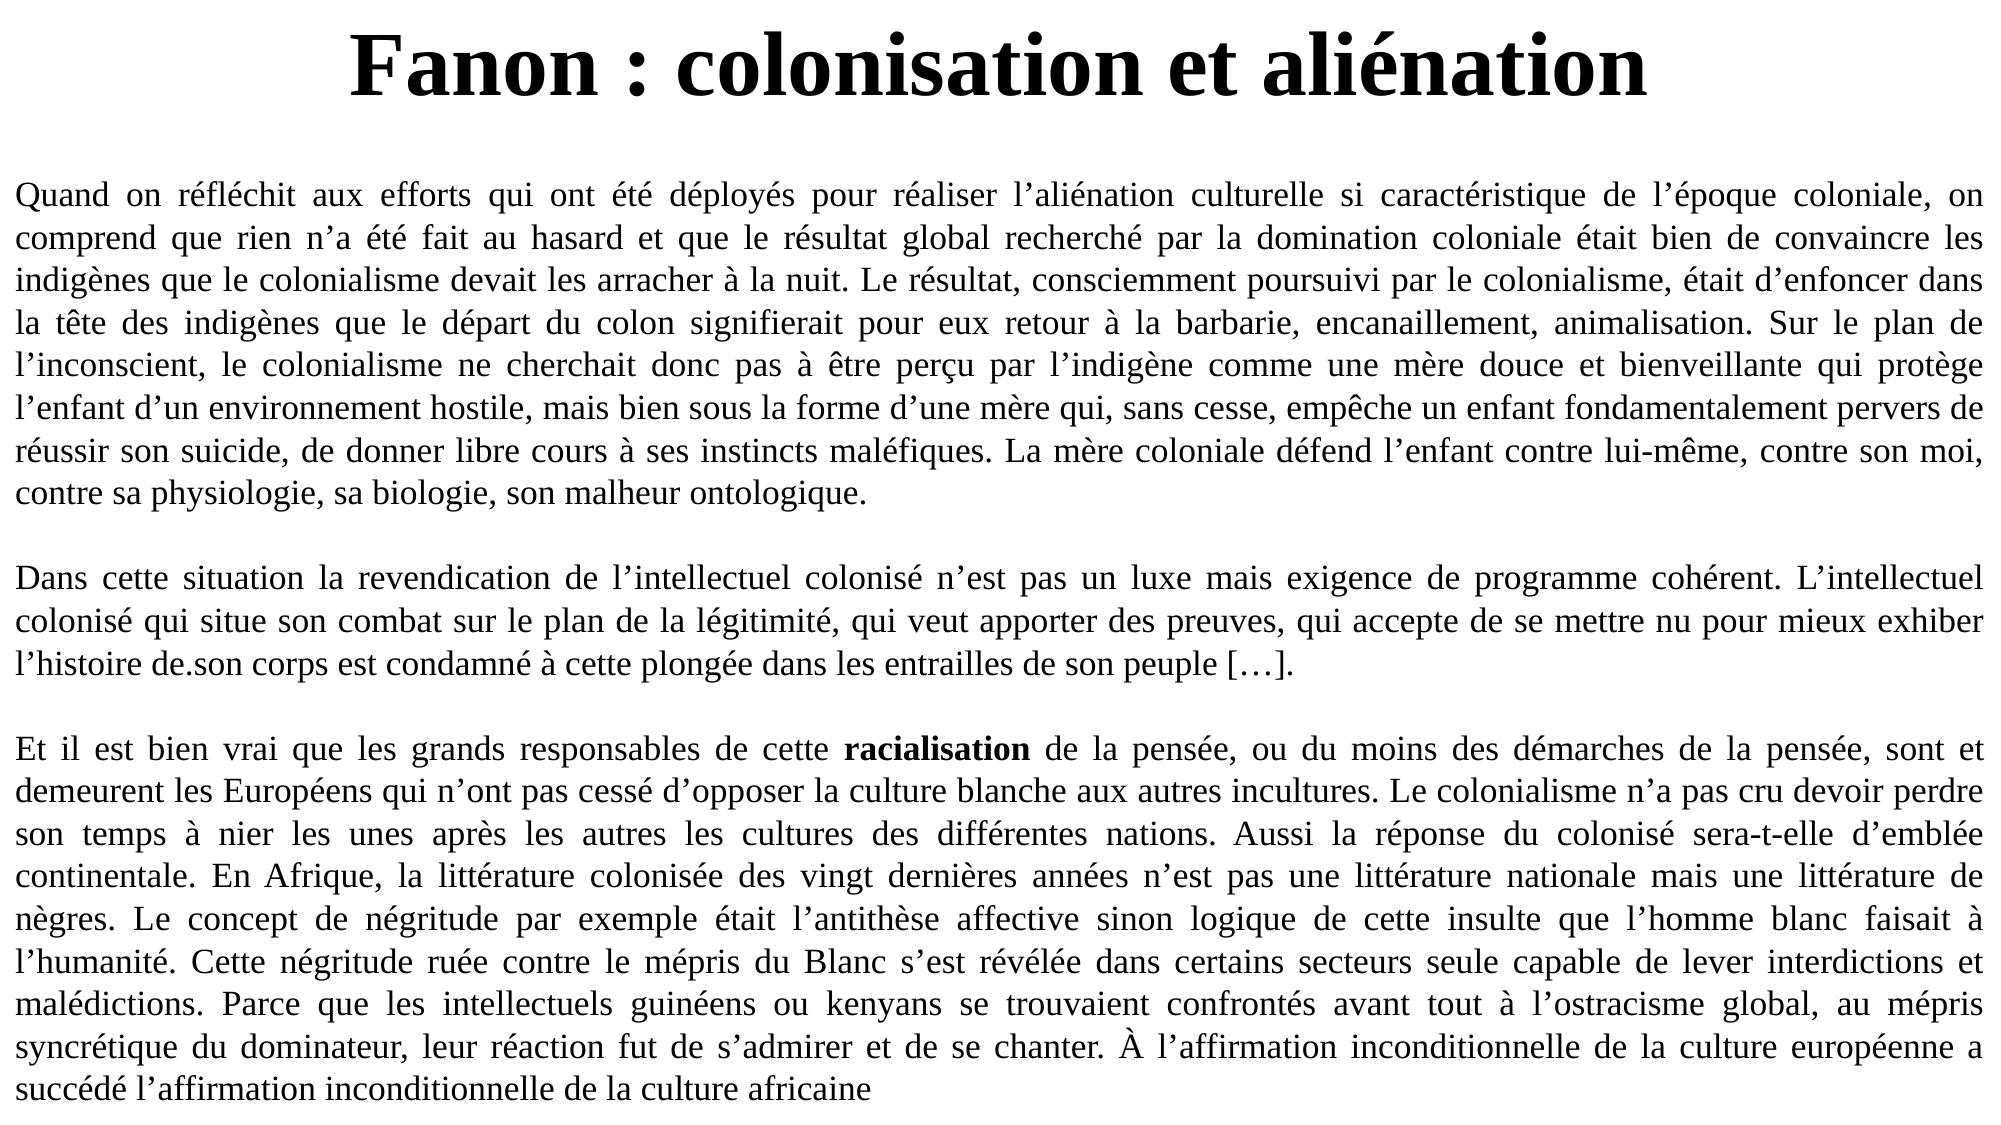

# Fanon : colonisation et aliénation
Quand on réfléchit aux efforts qui ont été déployés pour réaliser l’aliénation culturelle si caractéristique de l’époque coloniale, on comprend que rien n’a été fait au hasard et que le résultat global recherché par la domination coloniale était bien de convaincre les indigènes que le colonialisme devait les arracher à la nuit. Le résultat, consciemment poursuivi par le colonialisme, était d’enfoncer dans la tête des indigènes que le départ du colon signifierait pour eux retour à la barbarie, encanaillement, animalisation. Sur le plan de l’inconscient, le colonialisme ne cherchait donc pas à être perçu par l’indigène comme une mère douce et bienveillante qui protège l’enfant d’un environnement hostile, mais bien sous la forme d’une mère qui, sans cesse, empêche un enfant fondamentalement pervers de réussir son suicide, de donner libre cours à ses instincts maléfiques. La mère coloniale défend l’enfant contre lui-même, contre son moi, contre sa physiologie, sa biologie, son malheur ontologique.
Dans cette situation la revendication de l’intellectuel colonisé n’est pas un luxe mais exigence de programme cohérent. L’intellectuel colonisé qui situe son combat sur le plan de la légitimité, qui veut apporter des preuves, qui accepte de se mettre nu pour mieux exhiber l’histoire de.son corps est condamné à cette plongée dans les entrailles de son peuple […].
Et il est bien vrai que les grands responsables de cette racialisation de la pensée, ou du moins des démarches de la pensée, sont et demeurent les Européens qui n’ont pas cessé d’opposer la culture blanche aux autres incultures. Le colonialisme n’a pas cru devoir perdre son temps à nier les unes après les autres les cultures des différentes nations. Aussi la réponse du colonisé sera-t-elle d’emblée continentale. En Afrique, la littérature colonisée des vingt dernières années n’est pas une littérature nationale mais une littérature de nègres. Le concept de négritude par exemple était l’antithèse affective sinon logique de cette insulte que l’homme blanc faisait à l’humanité. Cette négritude ruée contre le mépris du Blanc s’est révélée dans certains secteurs seule capable de lever interdictions et malédictions. Parce que les intellectuels guinéens ou kenyans se trouvaient confrontés avant tout à l’ostracisme global, au mépris syncrétique du dominateur, leur réaction fut de s’admirer et de se chanter. À l’affirmation inconditionnelle de la culture européenne a succédé l’affirmation inconditionnelle de la culture africaine